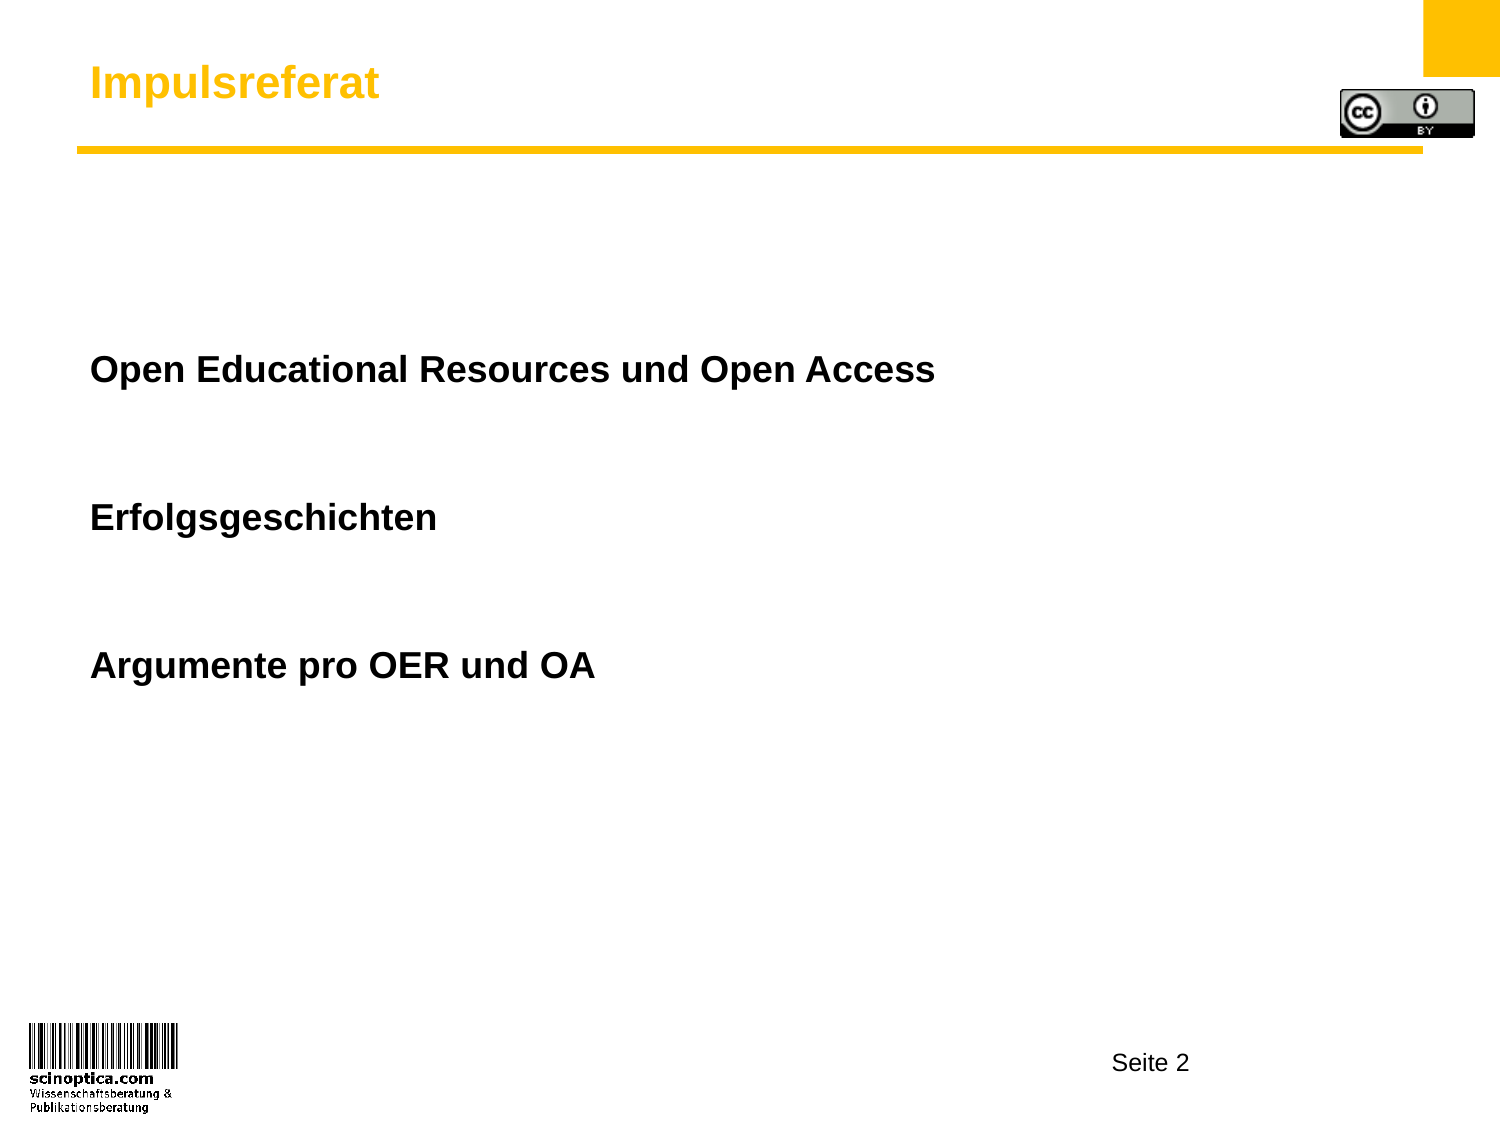

# Impulsreferat
Open Educational Resources und Open Access
Erfolgsgeschichten
Argumente pro OER und OA
Seite